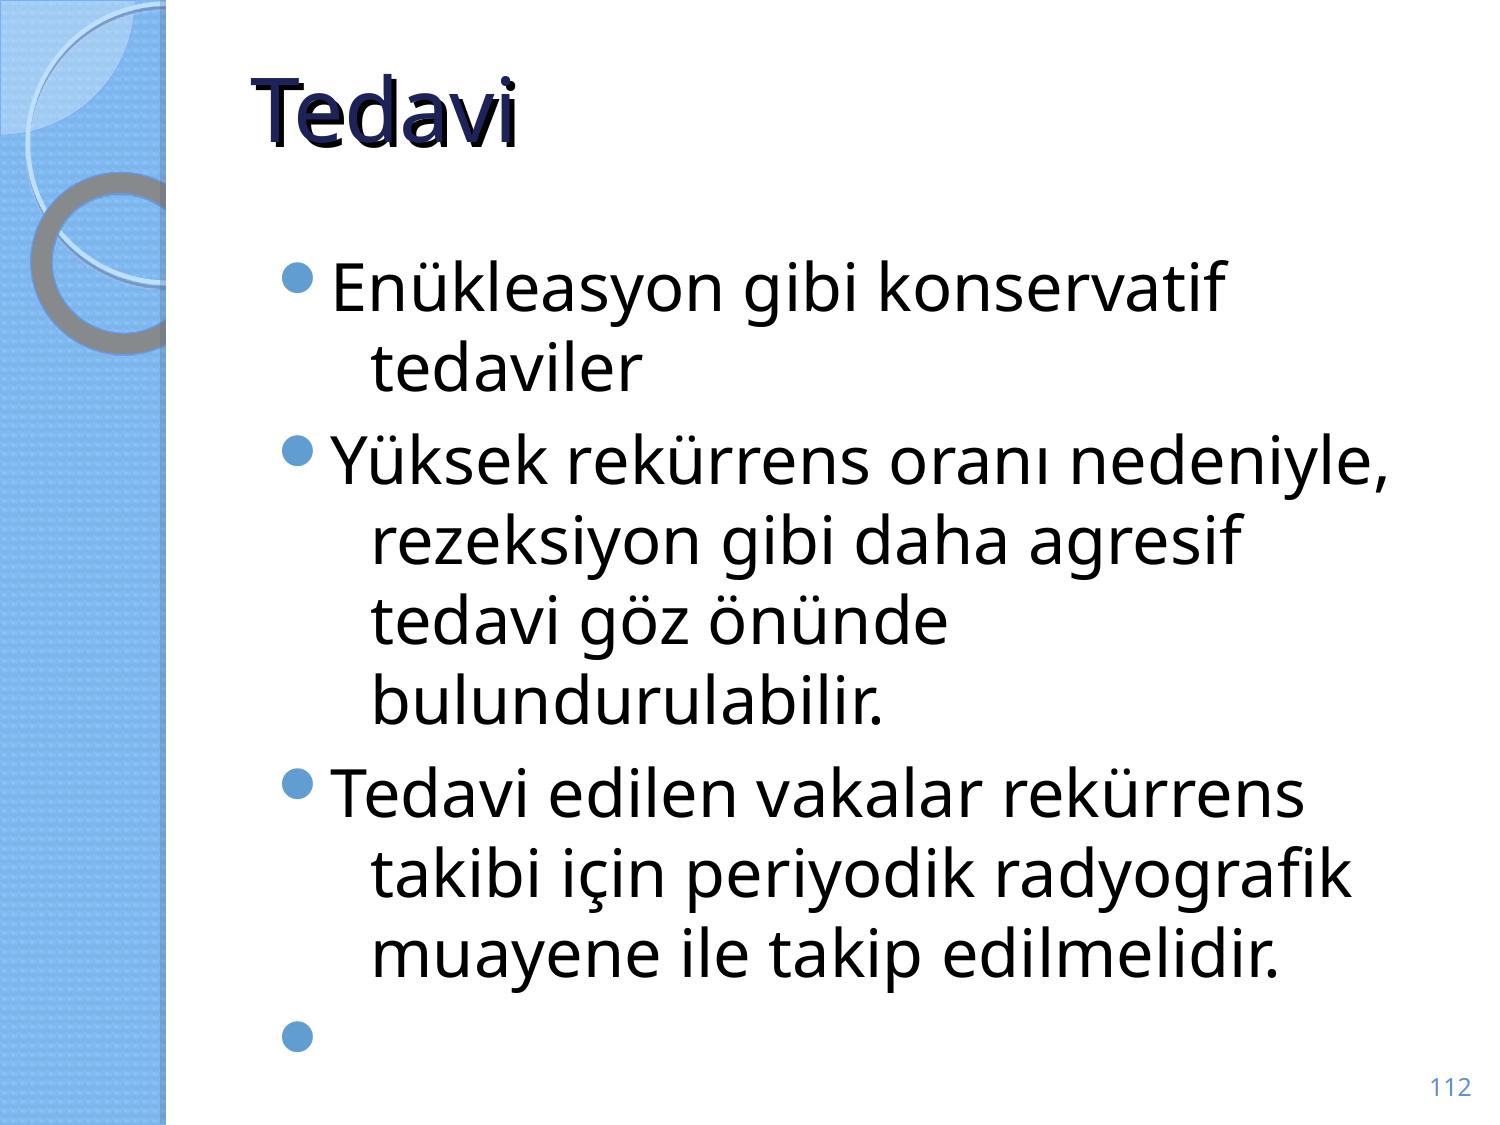

# Tedavi
Enükleasyon gibi konservatif tedaviler
Yüksek rekürrens oranı nedeniyle, rezeksiyon gibi daha agresif tedavi göz önünde bulundurulabilir.
Tedavi edilen vakalar rekürrens takibi için periyodik radyografik muayene ile takip edilmelidir.